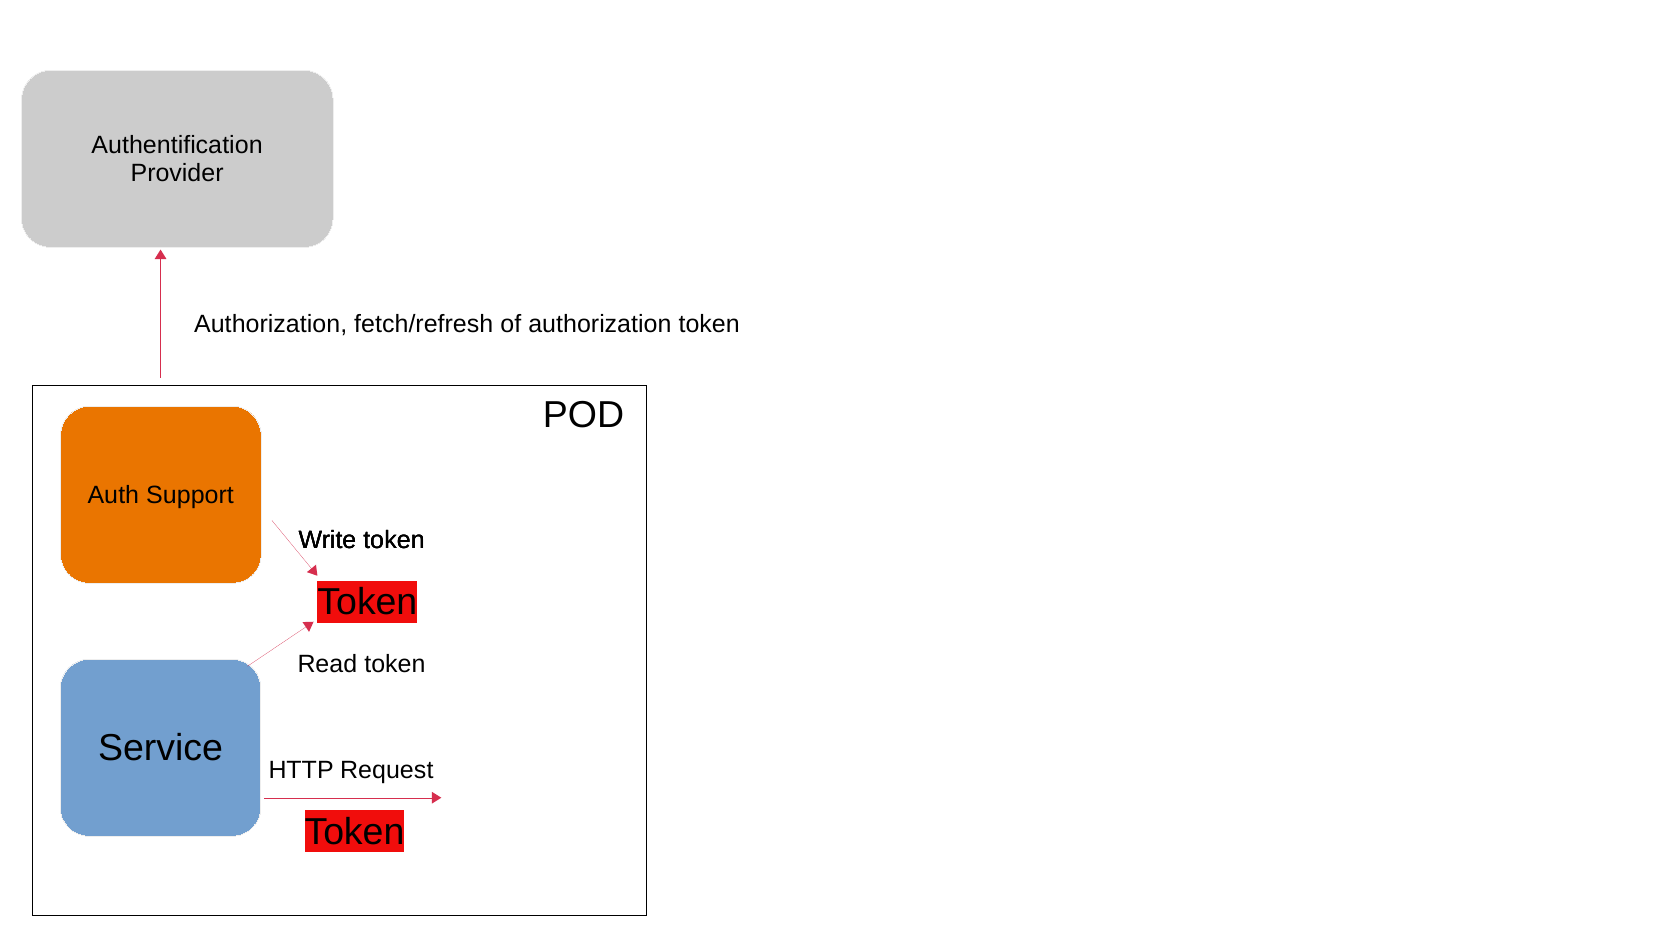

Authentification Provider
Authorization, fetch/refresh of authorization token
POD
Auth Support
Write token
Write token
Write token
Token
Read token
Service
HTTP Request
Token